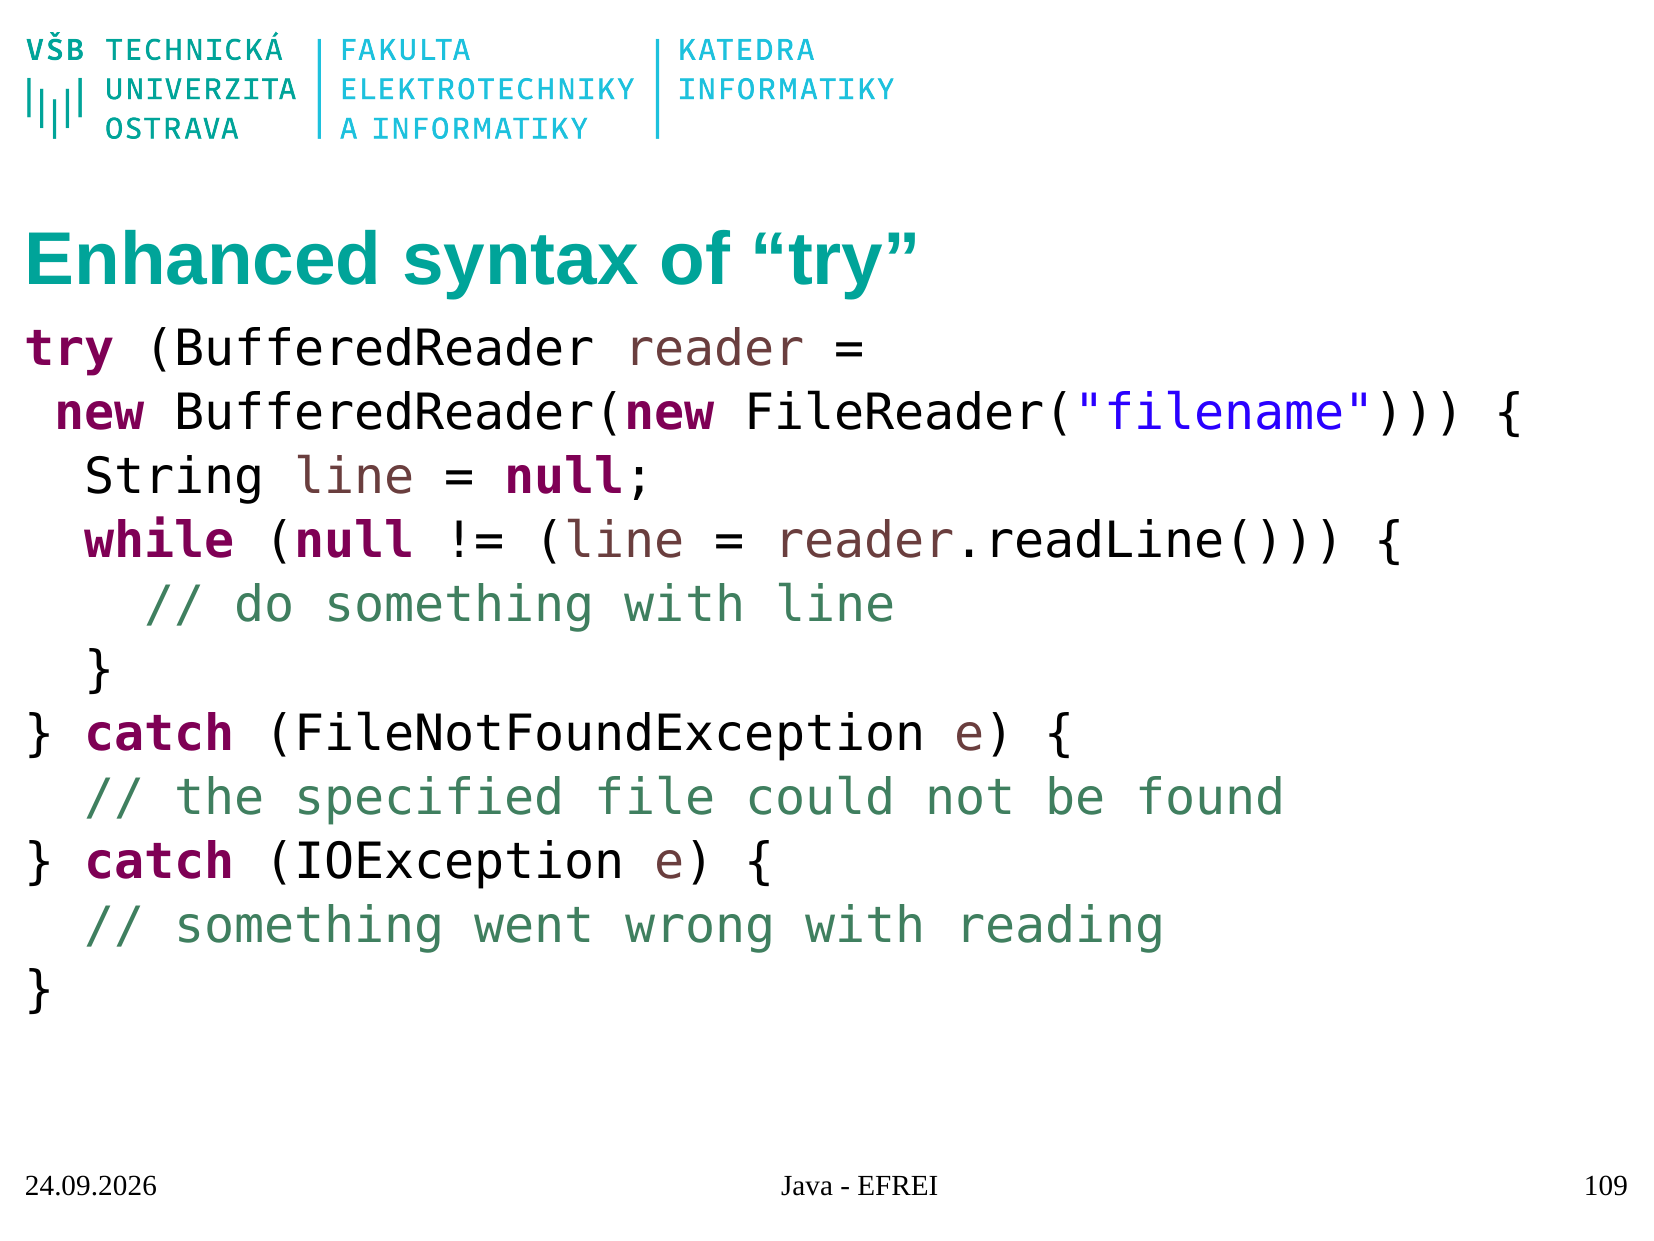

# Enhanced syntax of “try”
try (BufferedReader reader =
 new BufferedReader(new FileReader("filename"))) {
 String line = null;
 while (null != (line = reader.readLine())) {
 // do something with line
 }
} catch (FileNotFoundException e) {
 // the specified file could not be found
} catch (IOException e) {
 // something went wrong with reading
}
Java - EFREI
109